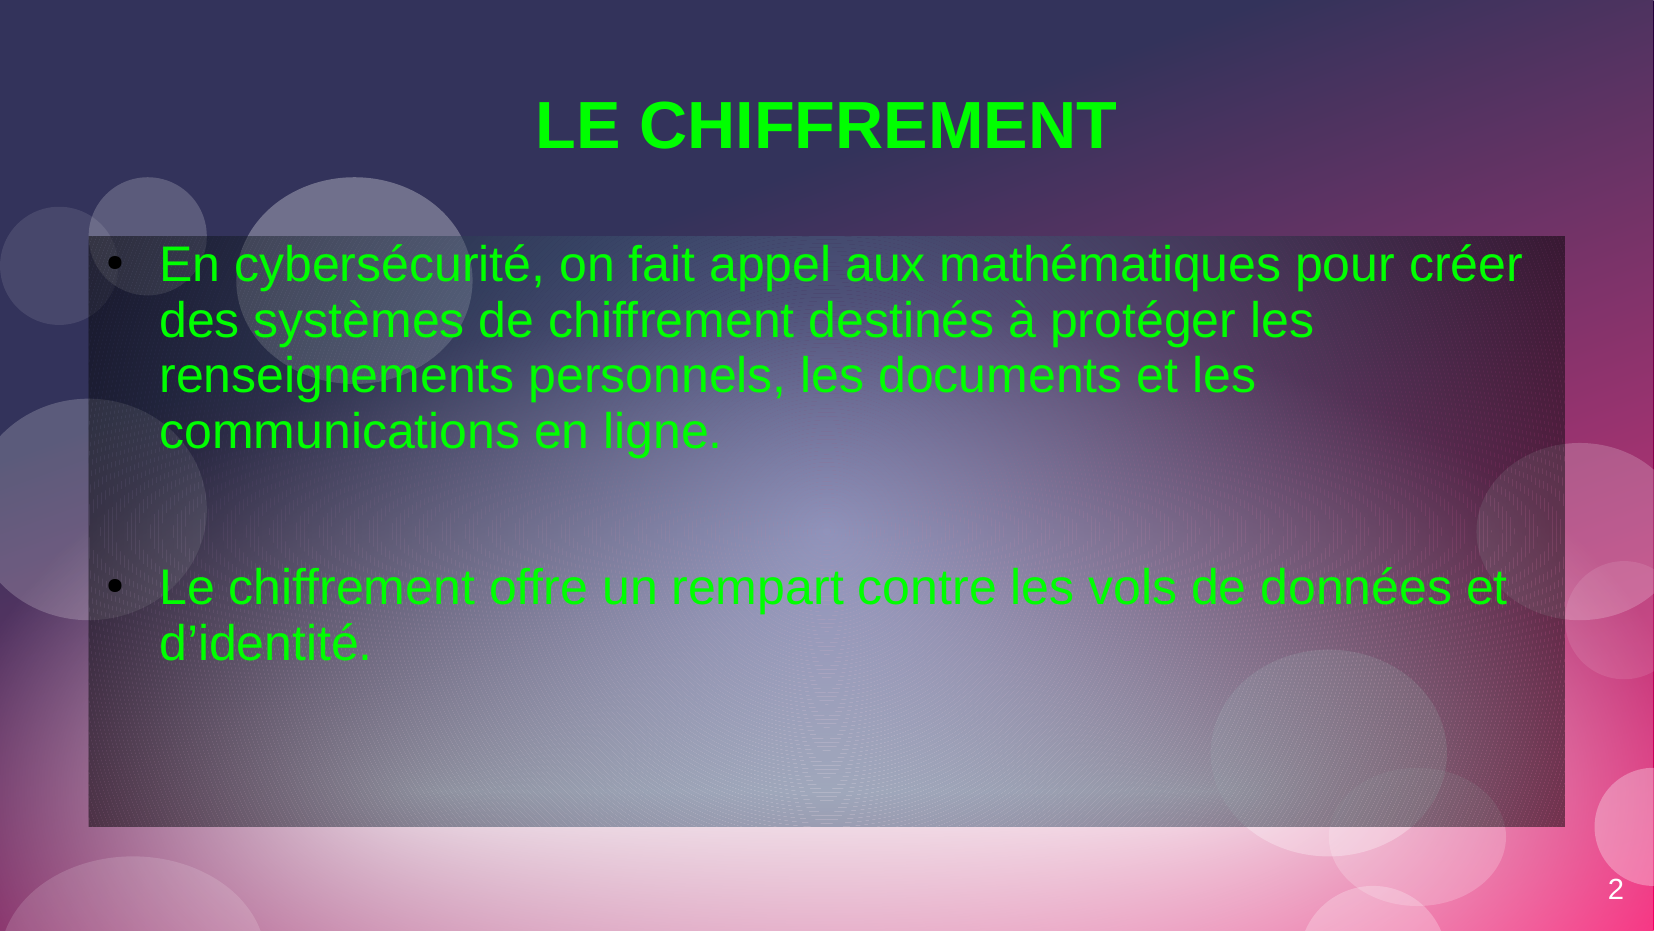

# LE CHIFFREMENT
En cybersécurité, on fait appel aux mathématiques pour créer des systèmes de chiffrement destinés à protéger les renseignements personnels, les documents et les communications en ligne.
Le chiffrement offre un rempart contre les vols de données et d’identité.